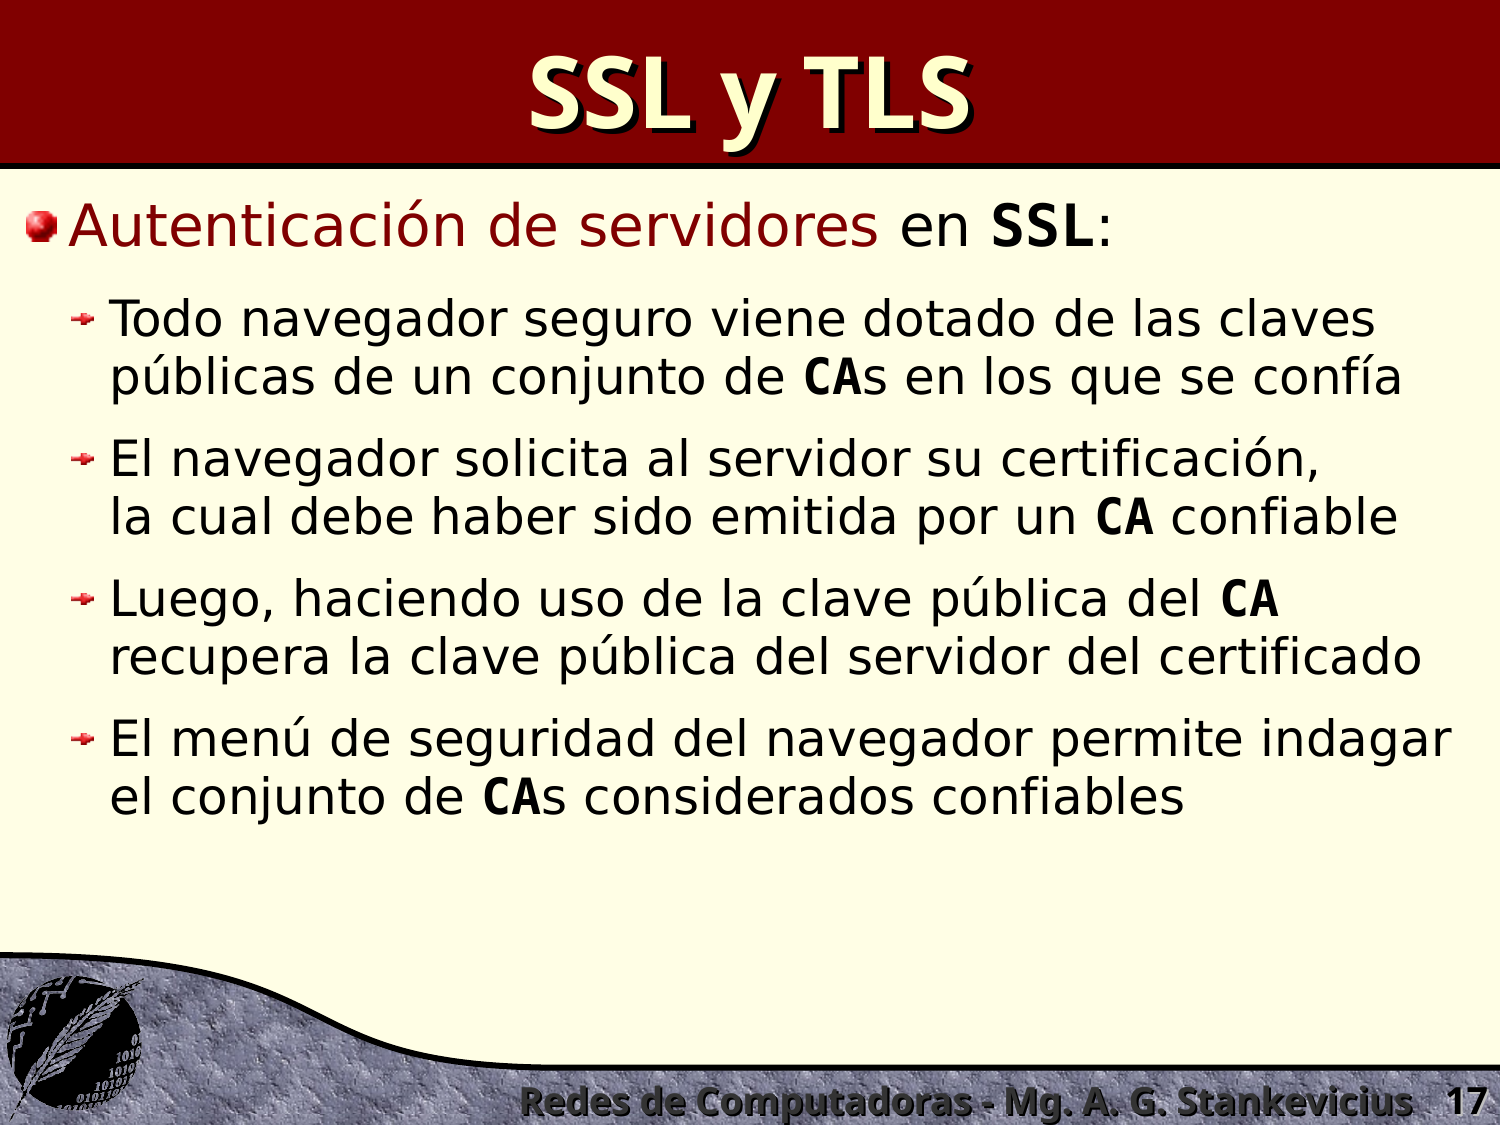

# SSL y TLS
Autenticación de servidores en SSL:
Todo navegador seguro viene dotado de las claves públicas de un conjunto de CAs en los que se confía
El navegador solicita al servidor su certificación,
la cual debe haber sido emitida por un CA confiable
Luego, haciendo uso de la clave pública del CA recupera la clave pública del servidor del certificado
El menú de seguridad del navegador permite indagar el conjunto de CAs considerados confiables
17